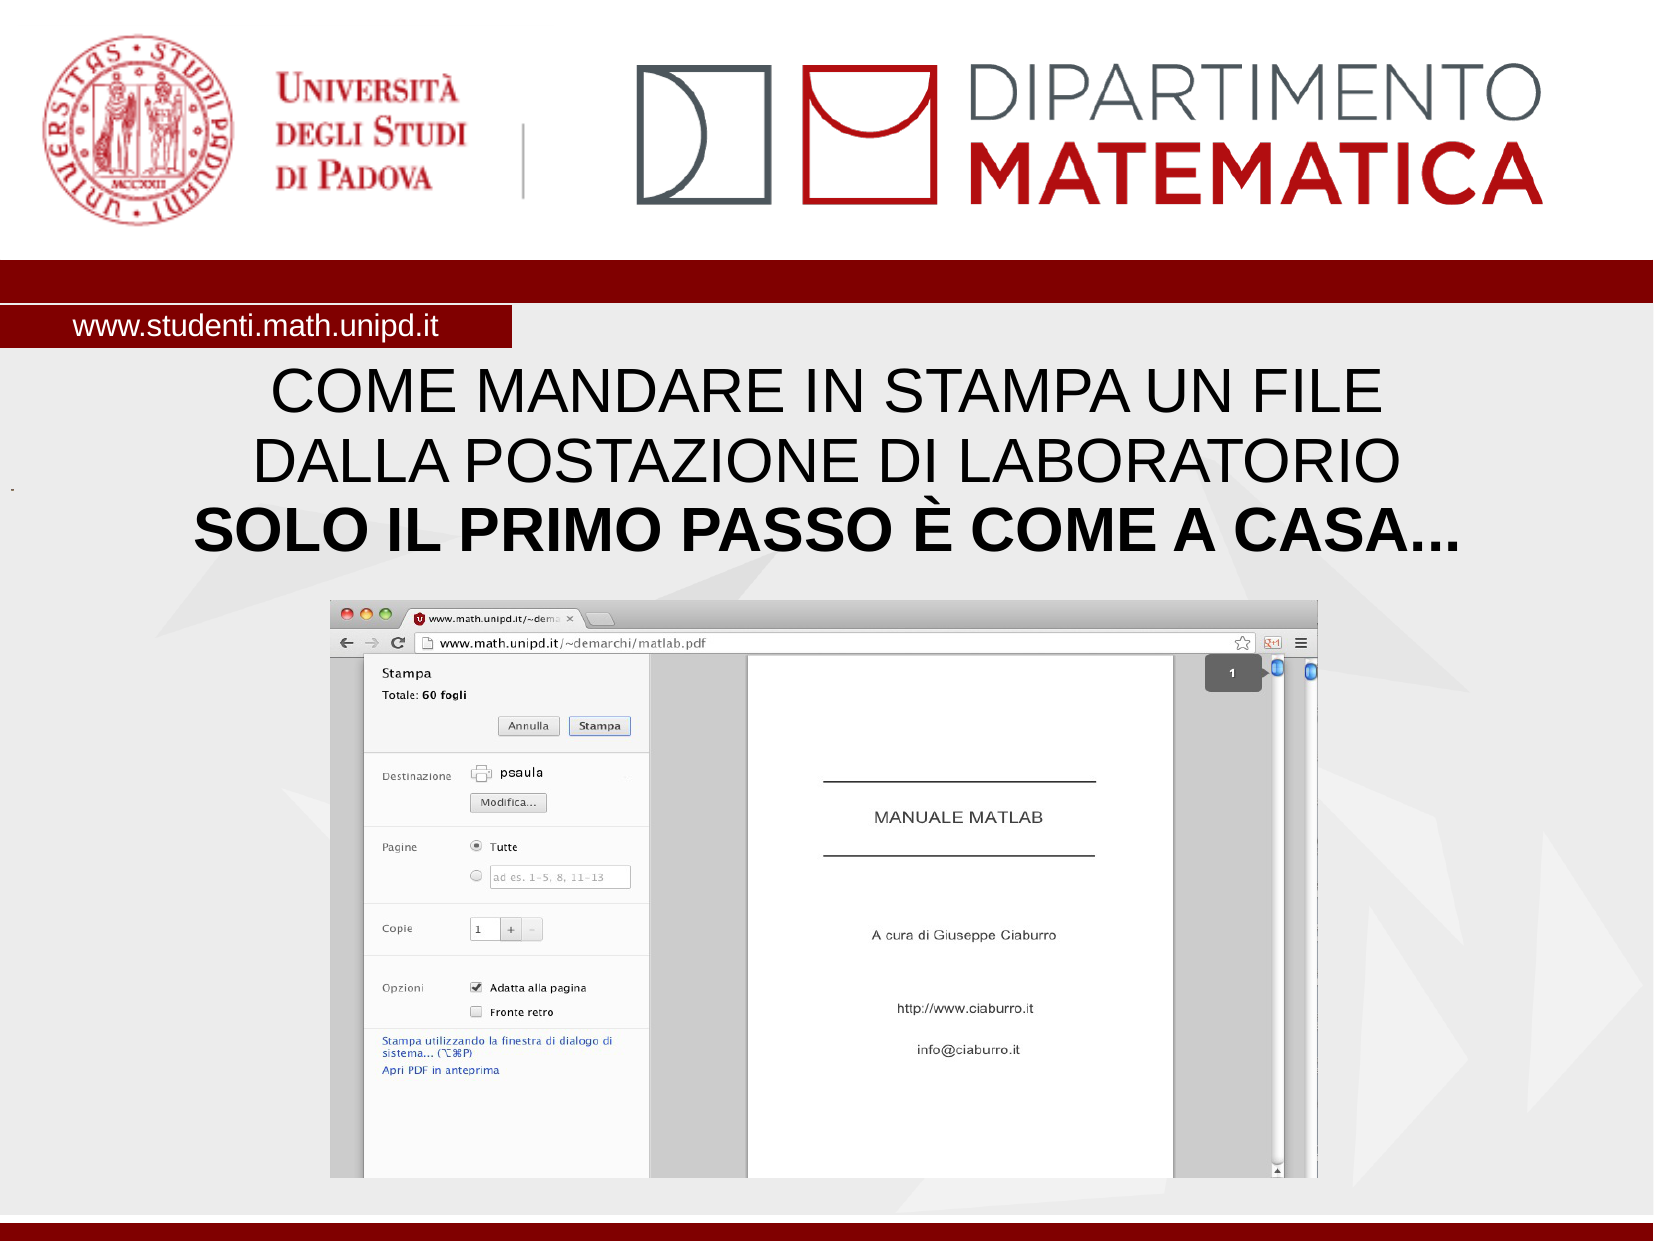

| |
| --- |
www.studenti.math.unipd.it
COME MANDARE IN STAMPA UN FILE
DALLA POSTAZIONE DI LABORATORIO
SOLO IL PRIMO PASSO È COME A CASA...
| |
| --- |